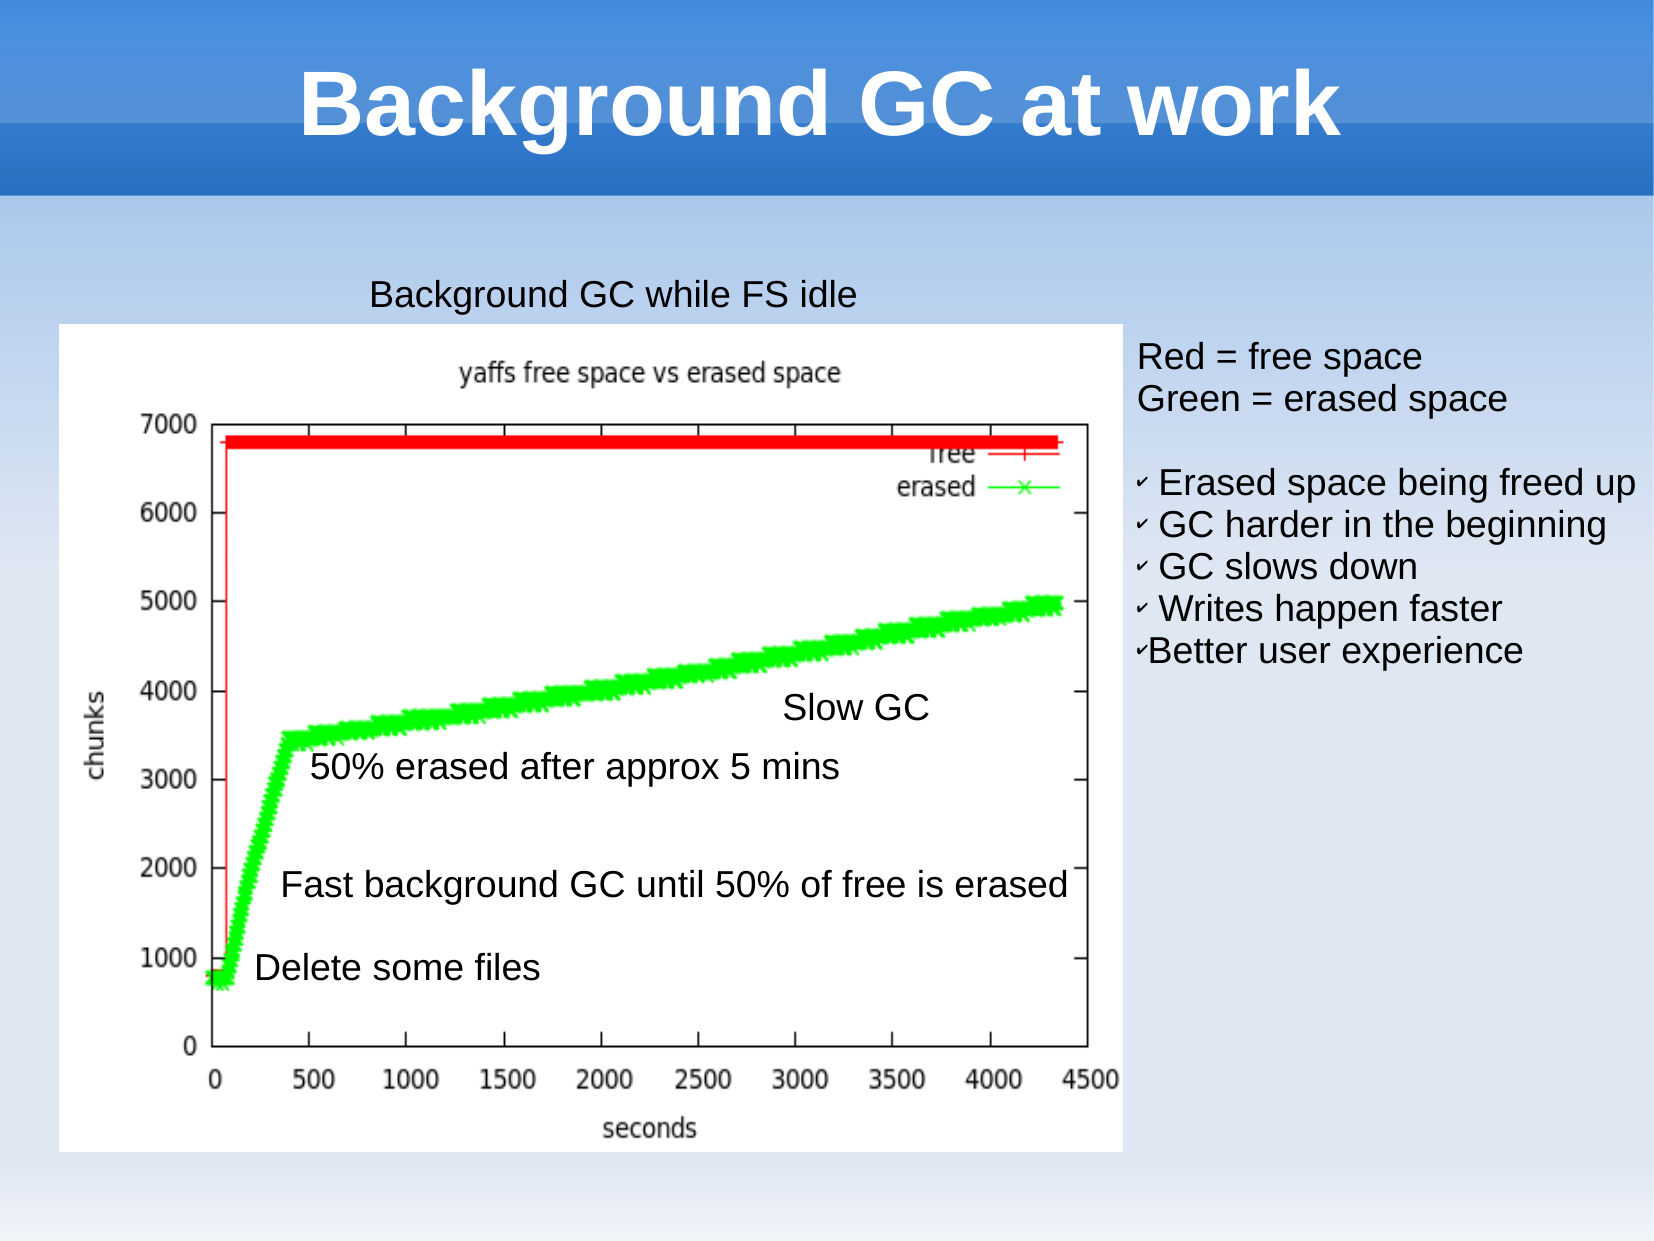

# Background GC at work
Background GC while FS idle
Red = free space
Green = erased space
 Erased space being freed up
 GC harder in the beginning
 GC slows down
 Writes happen faster
Better user experience
Slow GC
50% erased after approx 5 mins
Fast background GC until 50% of free is erased
Delete some files